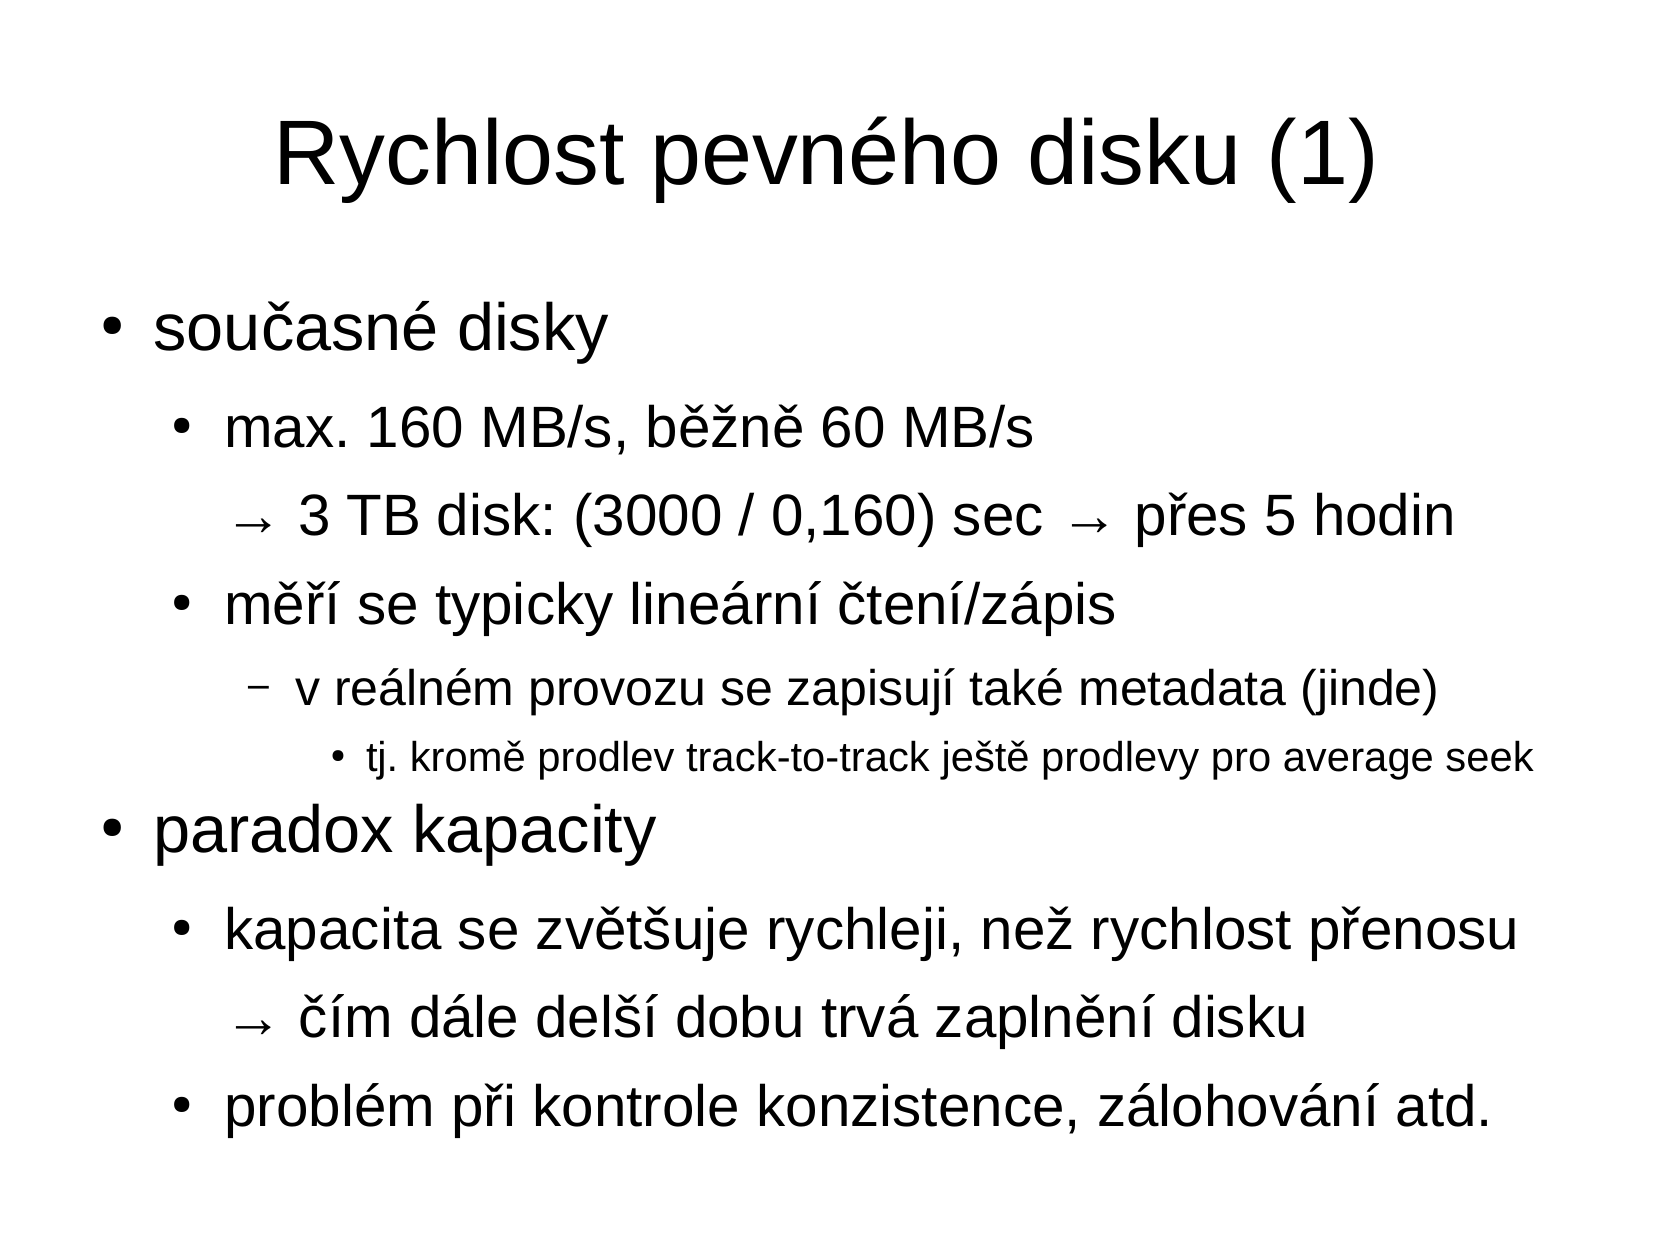

# Rychlost pevného disku (1)
současné disky
max. 160 MB/s, běžně 60 MB/s
→ 3 TB disk: (3000 / 0,160) sec → přes 5 hodin
měří se typicky lineární čtení/zápis
v reálném provozu se zapisují také metadata (jinde)
tj. kromě prodlev track-to-track ještě prodlevy pro average seek
paradox kapacity
kapacita se zvětšuje rychleji, než rychlost přenosu
→ čím dále delší dobu trvá zaplnění disku
problém při kontrole konzistence, zálohování atd.